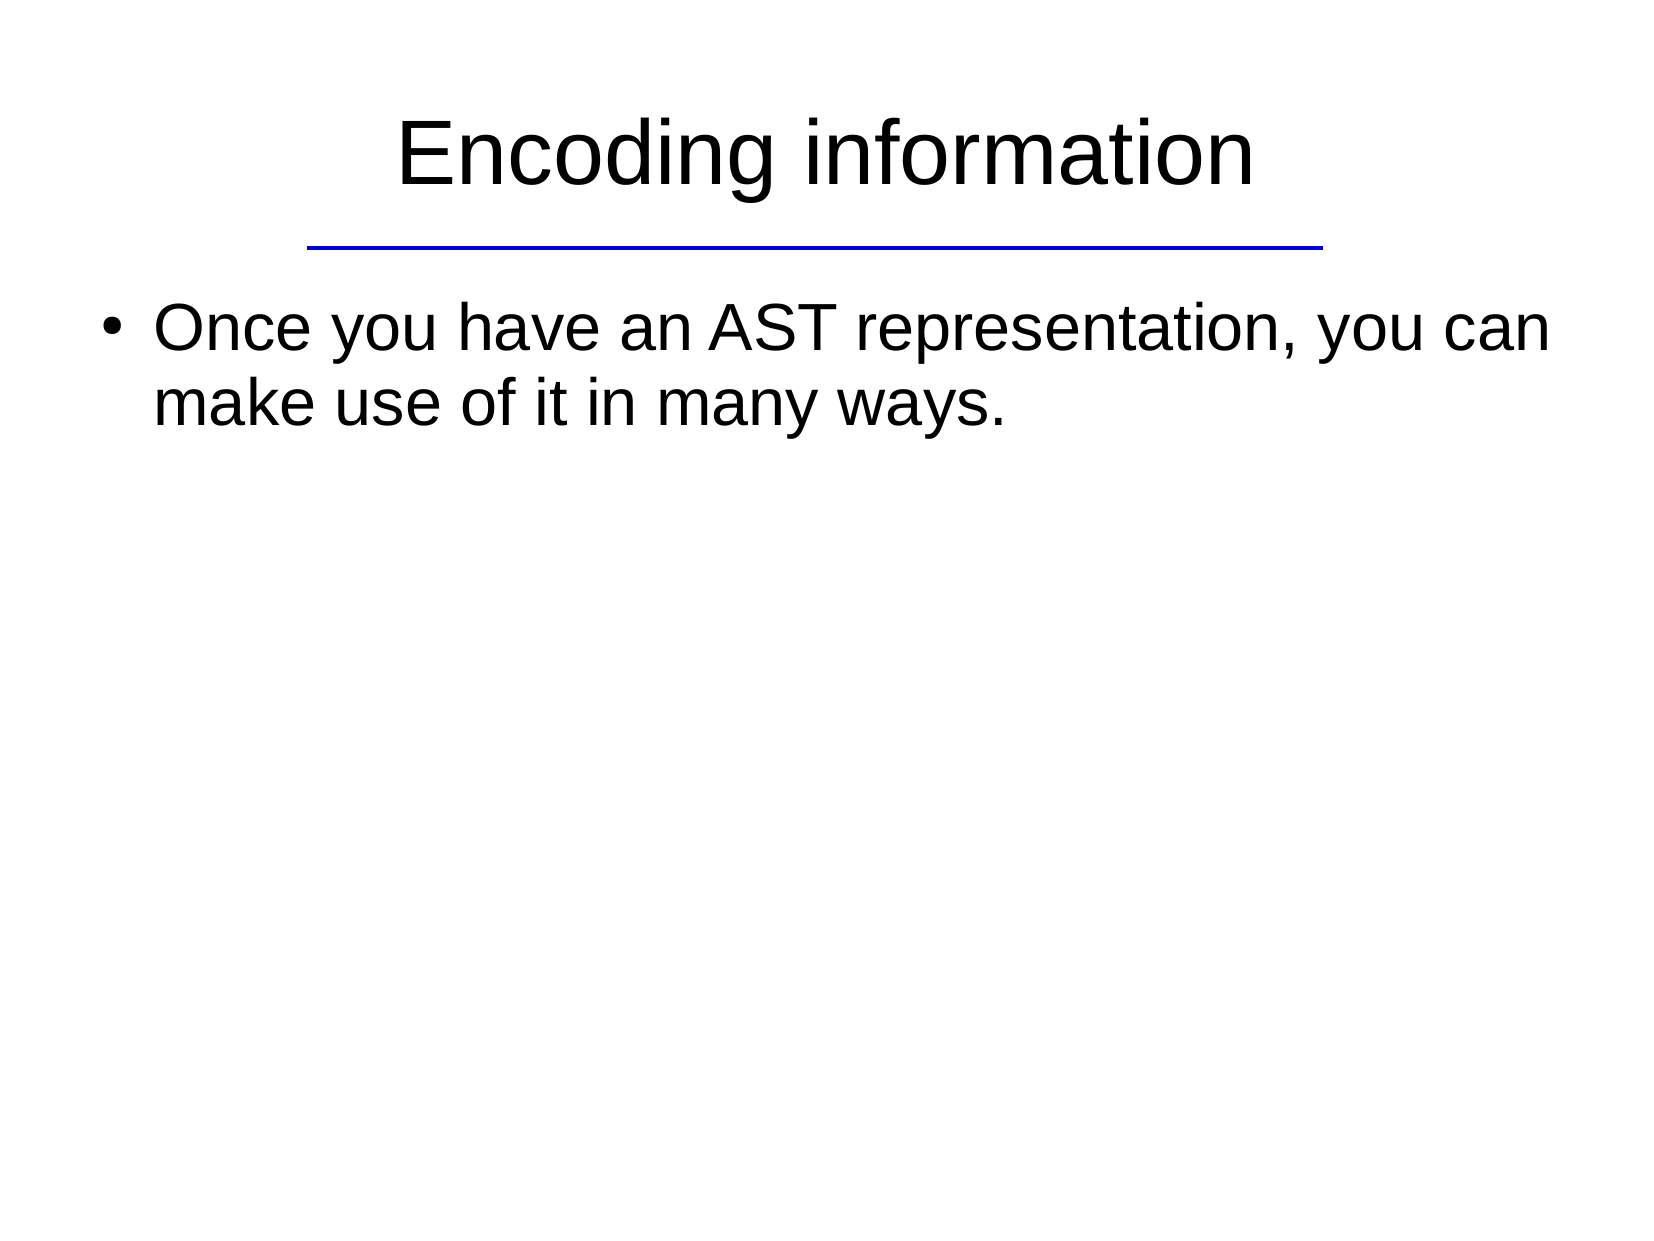

# Encoding information
Once you have an AST representation, you can make use of it in many ways.